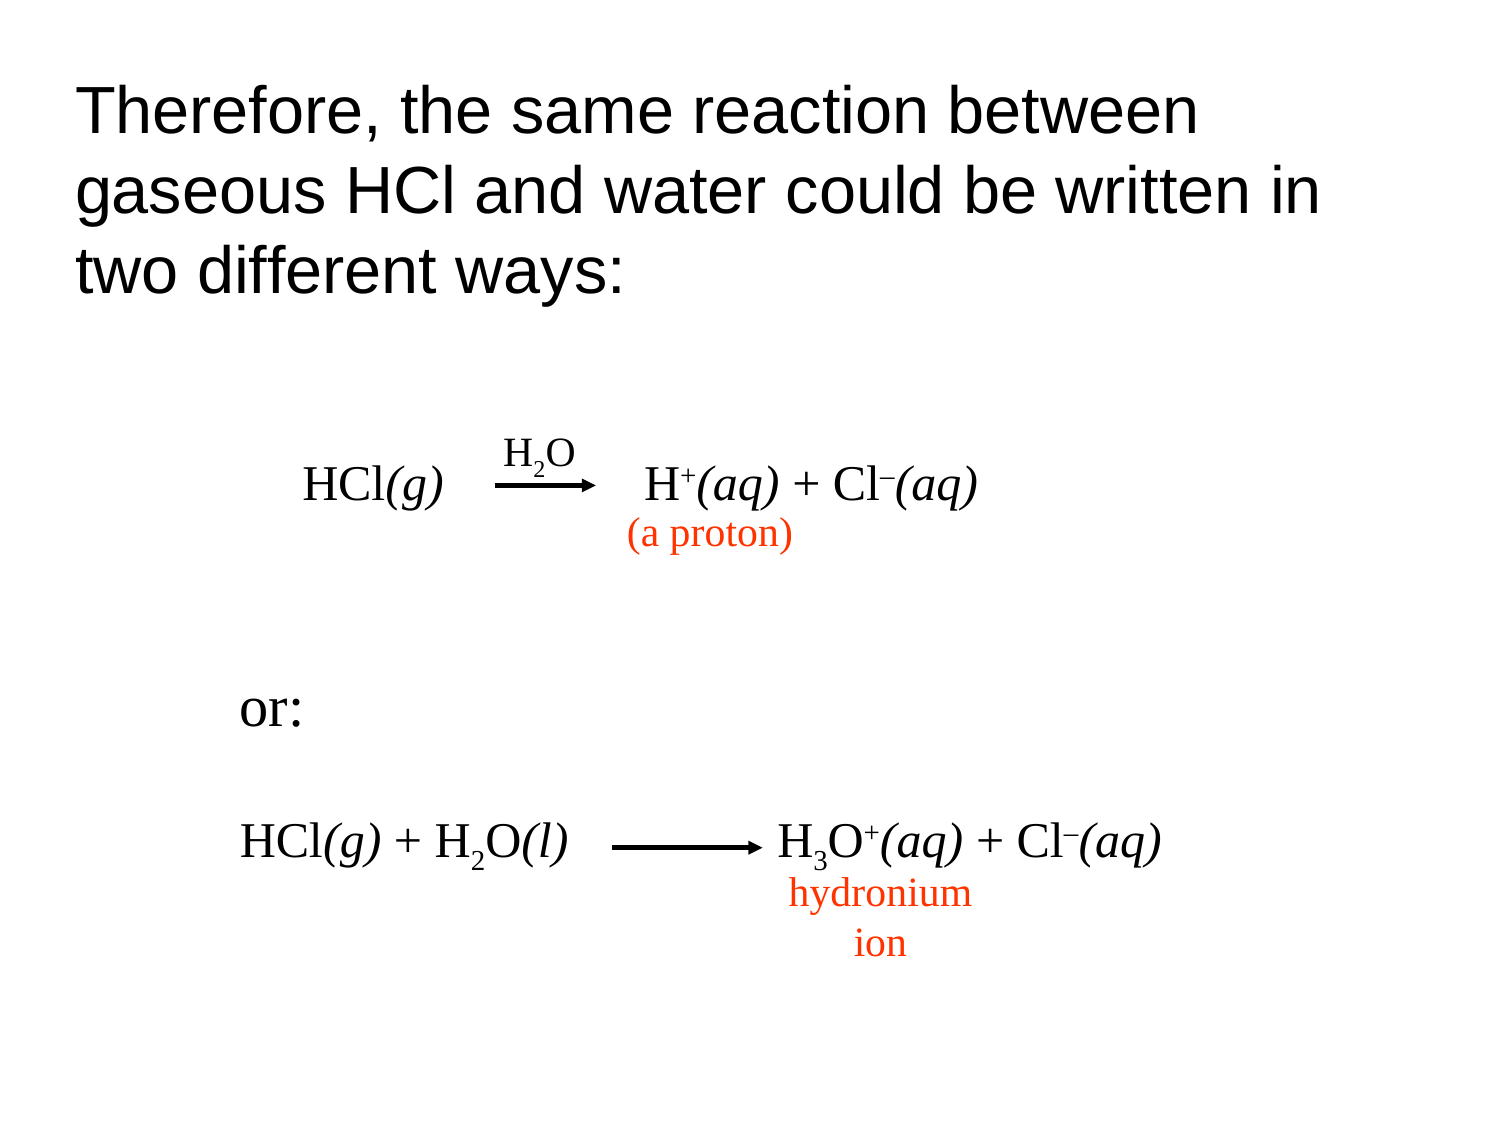

# Therefore, the same reaction between gaseous HCl and water could be written in two different ways:
H2O
HCl(g) H+(aq) + Cl–(aq)
(a proton)
or:
HCl(g) + H2O(l) 	 H3O+(aq) + Cl–(aq)
hydronium ion